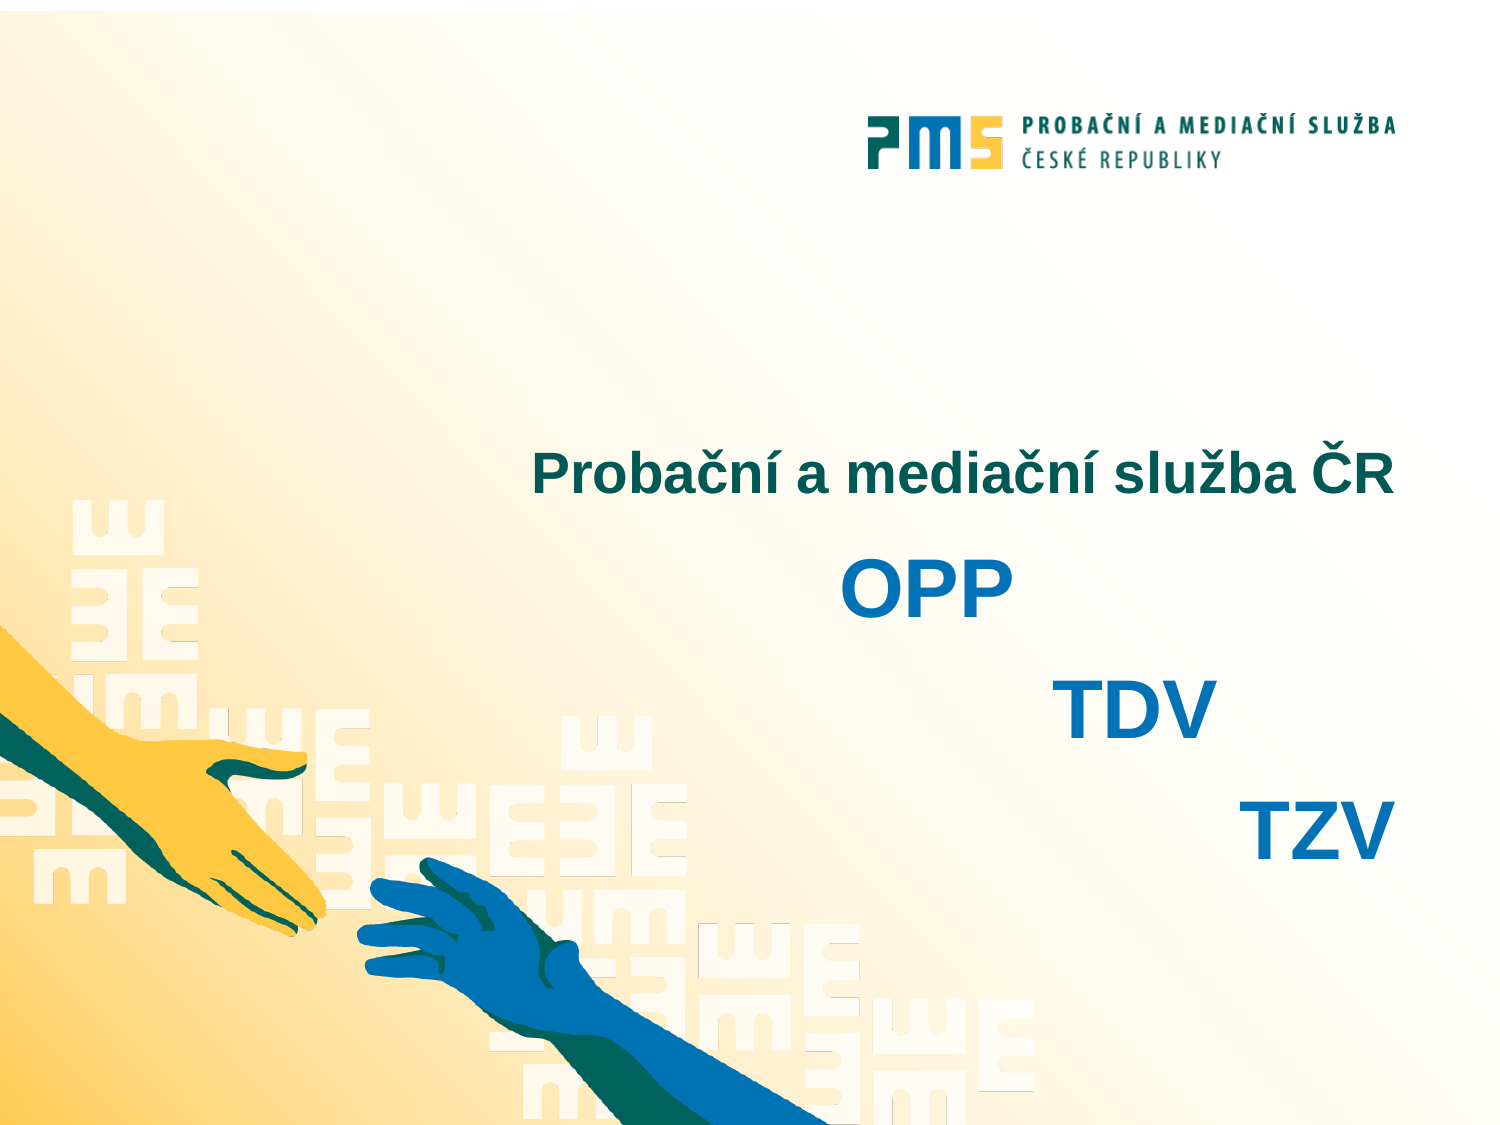

# Probační a mediační služba ČR
OPP
		 TDV
TZV